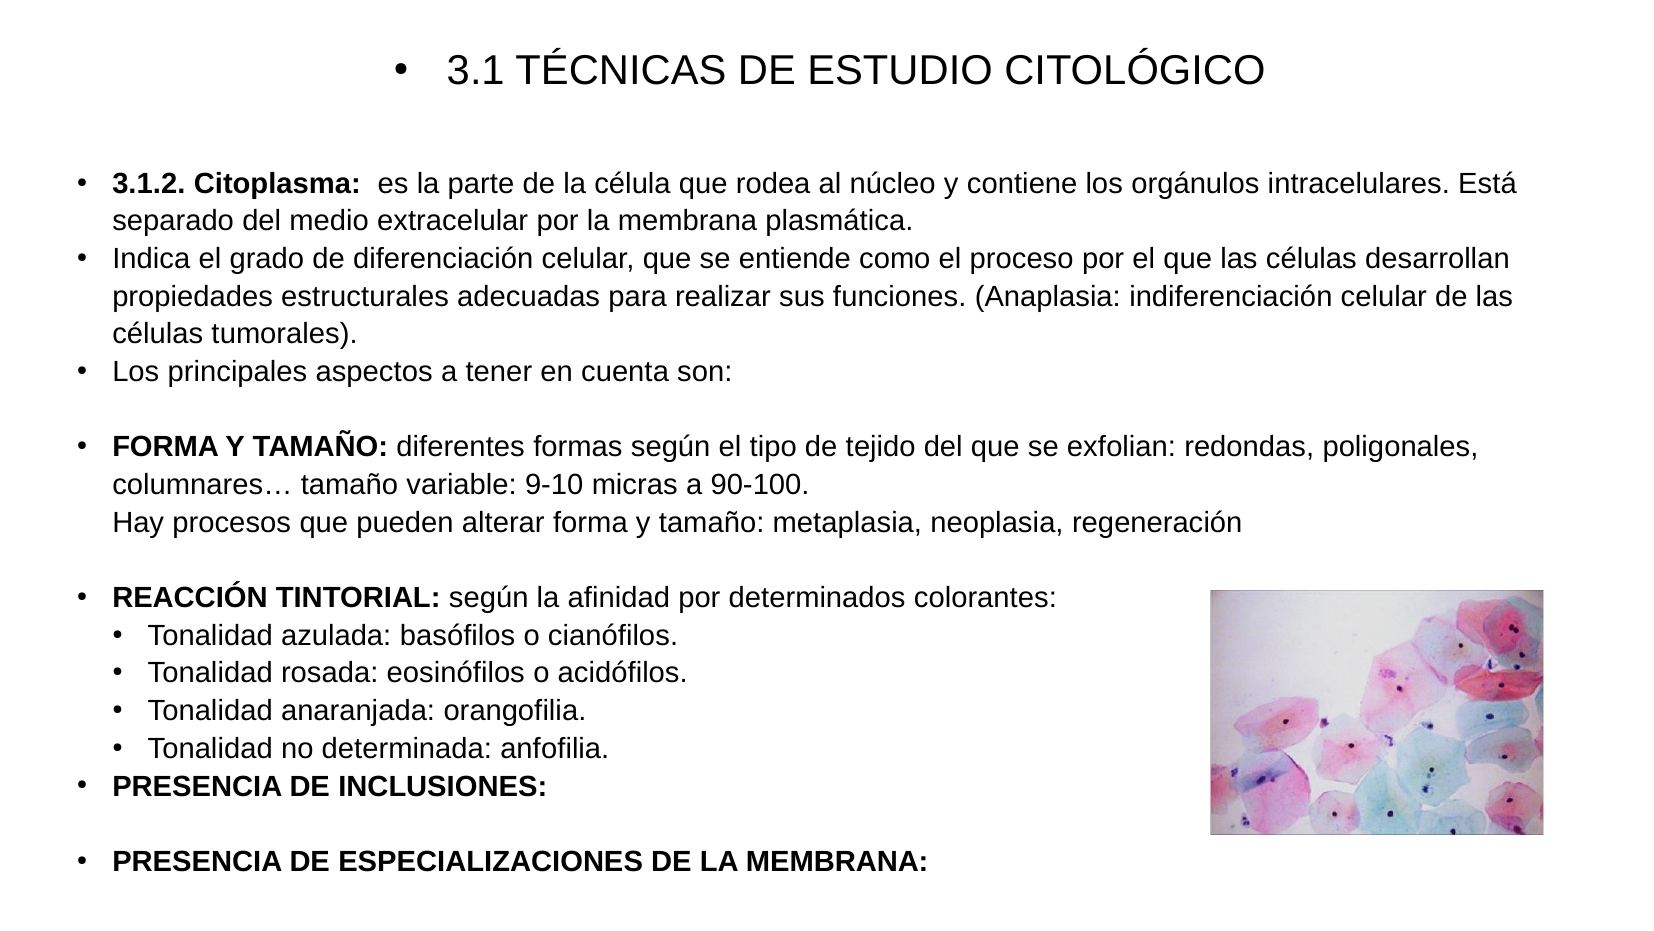

# 3.1 TÉCNICAS DE ESTUDIO CITOLÓGICO
3.1.2. Citoplasma: es la parte de la célula que rodea al núcleo y contiene los orgánulos intracelulares. Está separado del medio extracelular por la membrana plasmática.
Indica el grado de diferenciación celular, que se entiende como el proceso por el que las células desarrollan propiedades estructurales adecuadas para realizar sus funciones. (Anaplasia: indiferenciación celular de las células tumorales).
Los principales aspectos a tener en cuenta son:
FORMA Y TAMAÑO: diferentes formas según el tipo de tejido del que se exfolian: redondas, poligonales, columnares… tamaño variable: 9-10 micras a 90-100.
Hay procesos que pueden alterar forma y tamaño: metaplasia, neoplasia, regeneración
REACCIÓN TINTORIAL: según la afinidad por determinados colorantes:
Tonalidad azulada: basófilos o cianófilos.
Tonalidad rosada: eosinófilos o acidófilos.
Tonalidad anaranjada: orangofilia.
Tonalidad no determinada: anfofilia.
PRESENCIA DE INCLUSIONES:
PRESENCIA DE ESPECIALIZACIONES DE LA MEMBRANA: